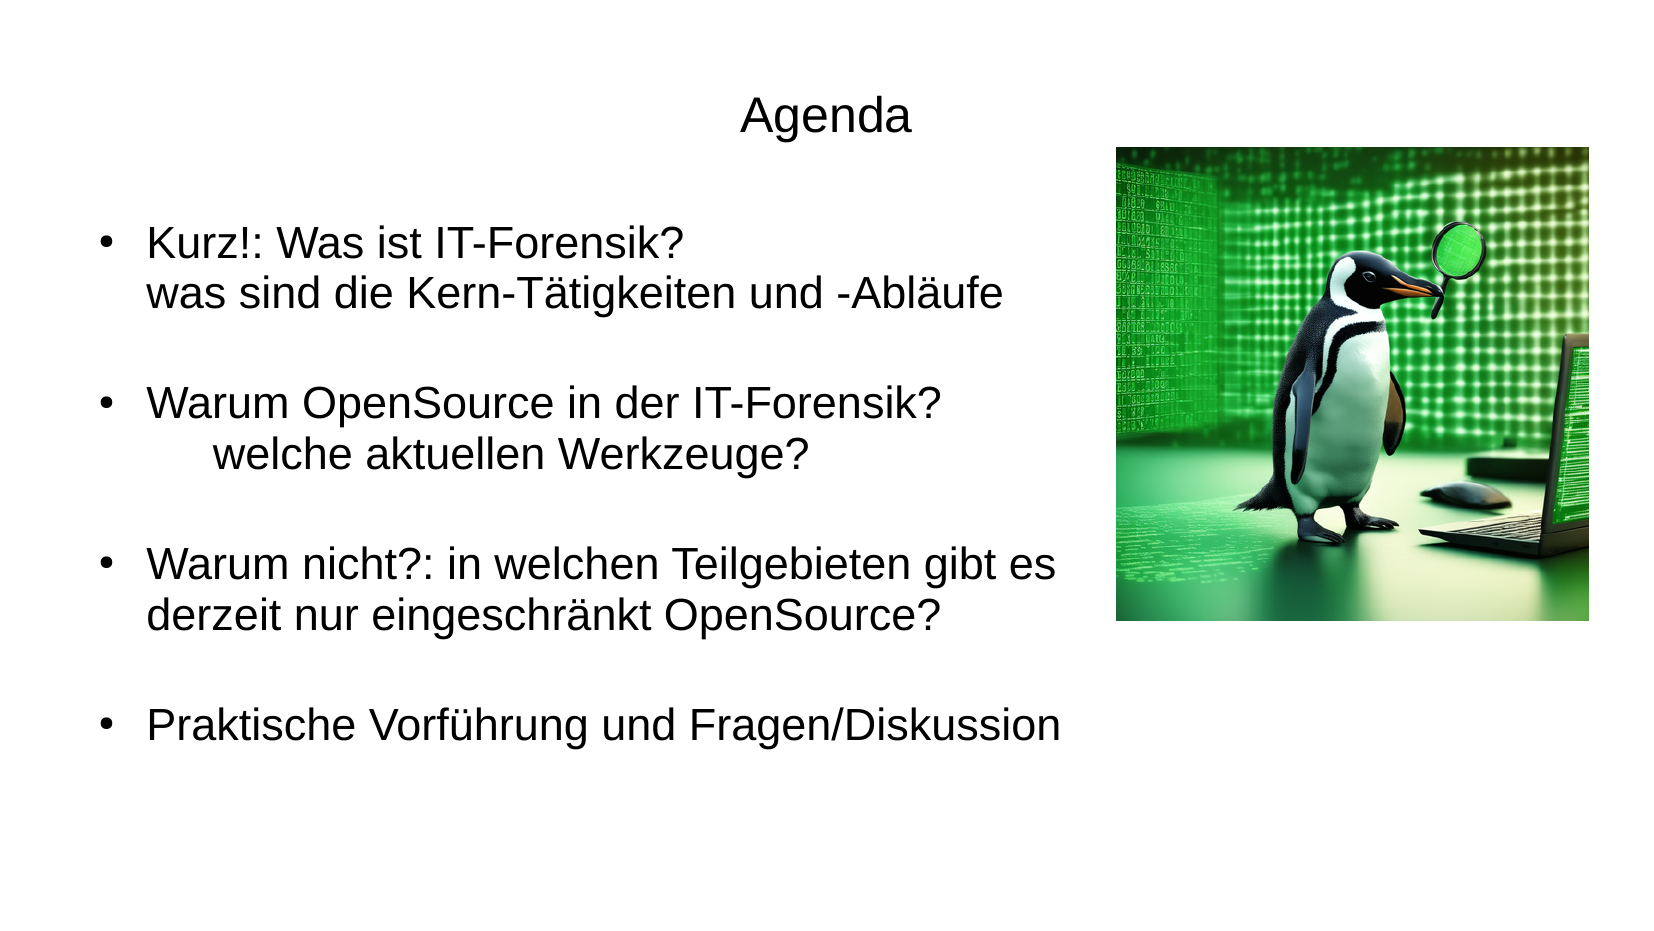

# Agenda
Kurz!: Was ist IT-Forensik?
was sind die Kern-Tätigkeiten und -Abläufe
Warum OpenSource in der IT-Forensik?
	welche aktuellen Werkzeuge?
Warum nicht?: in welchen Teilgebieten gibt es
derzeit nur eingeschränkt OpenSource?
Praktische Vorführung und Fragen/Diskussion